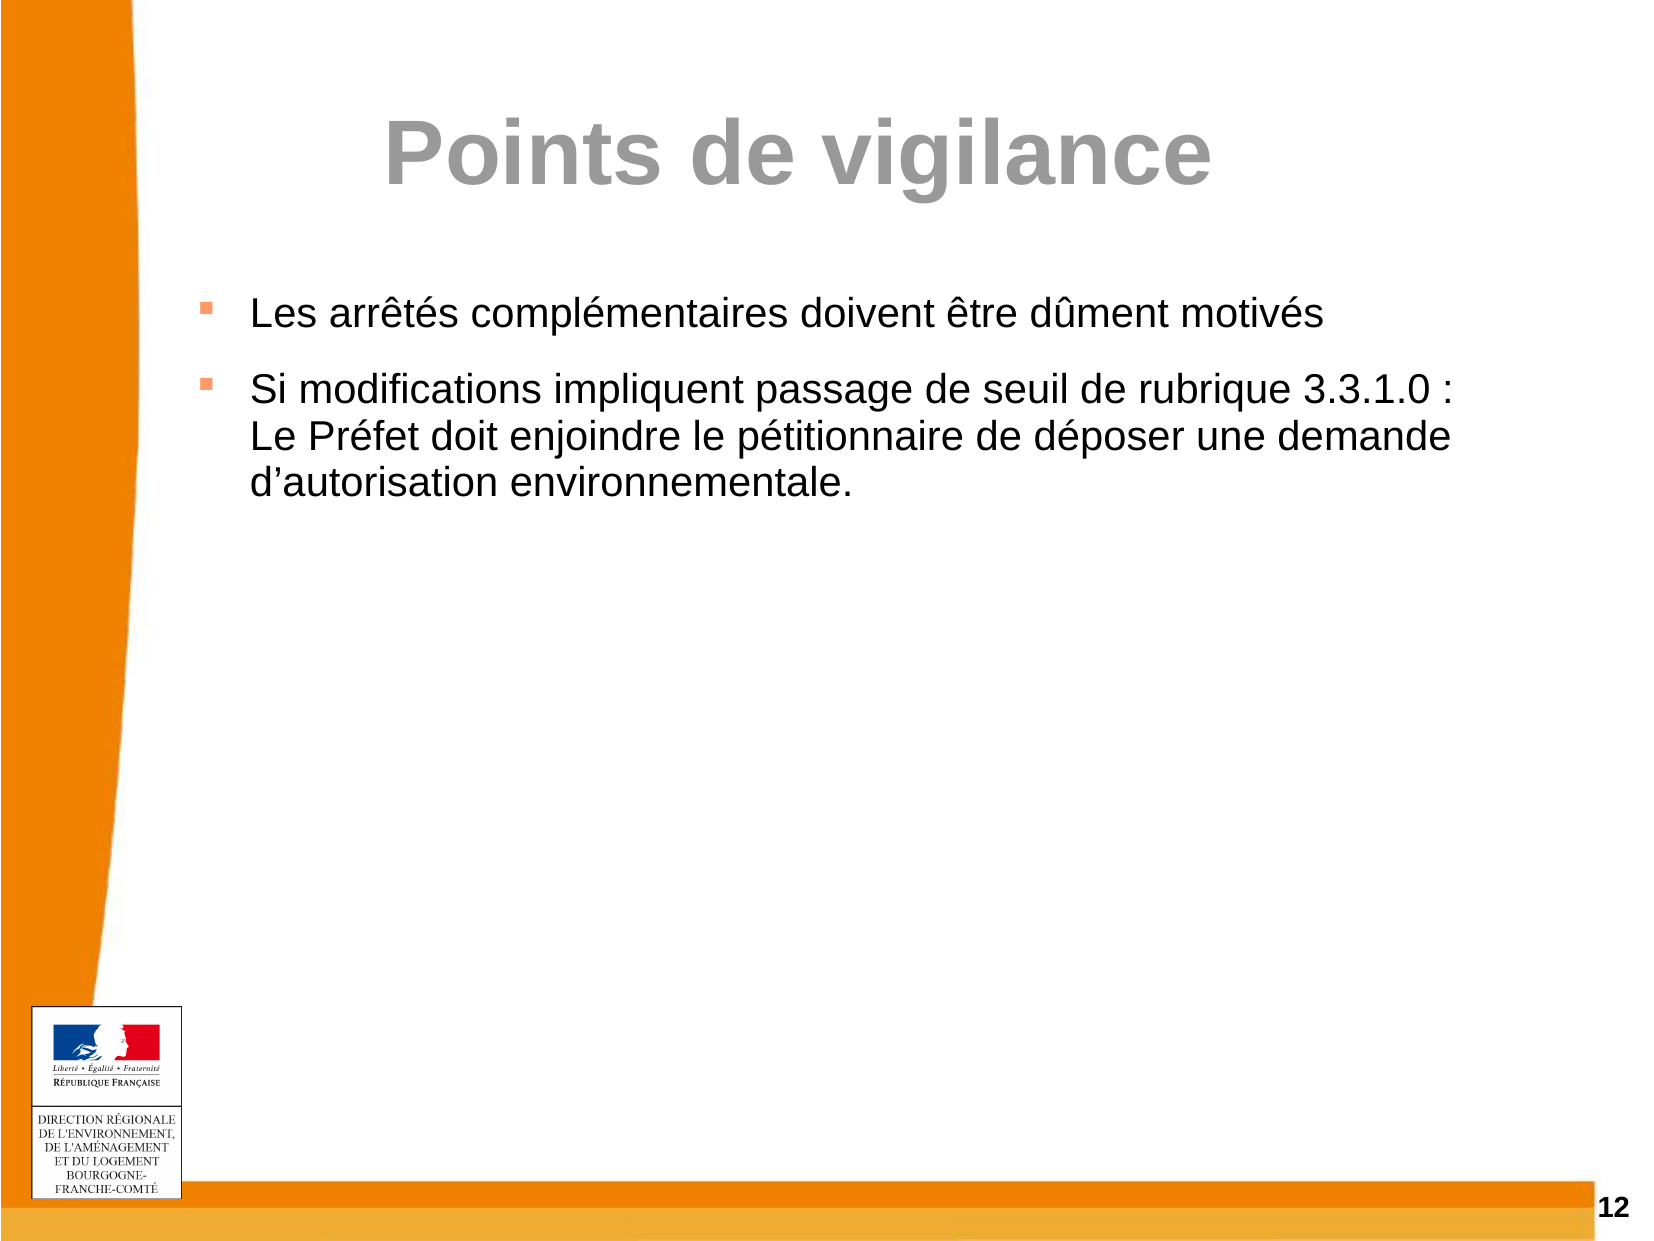

# Points de vigilance
Les arrêtés complémentaires doivent être dûment motivés
Si modifications impliquent passage de seuil de rubrique 3.3.1.0 : Le Préfet doit enjoindre le pétitionnaire de déposer une demande d’autorisation environnementale.
12